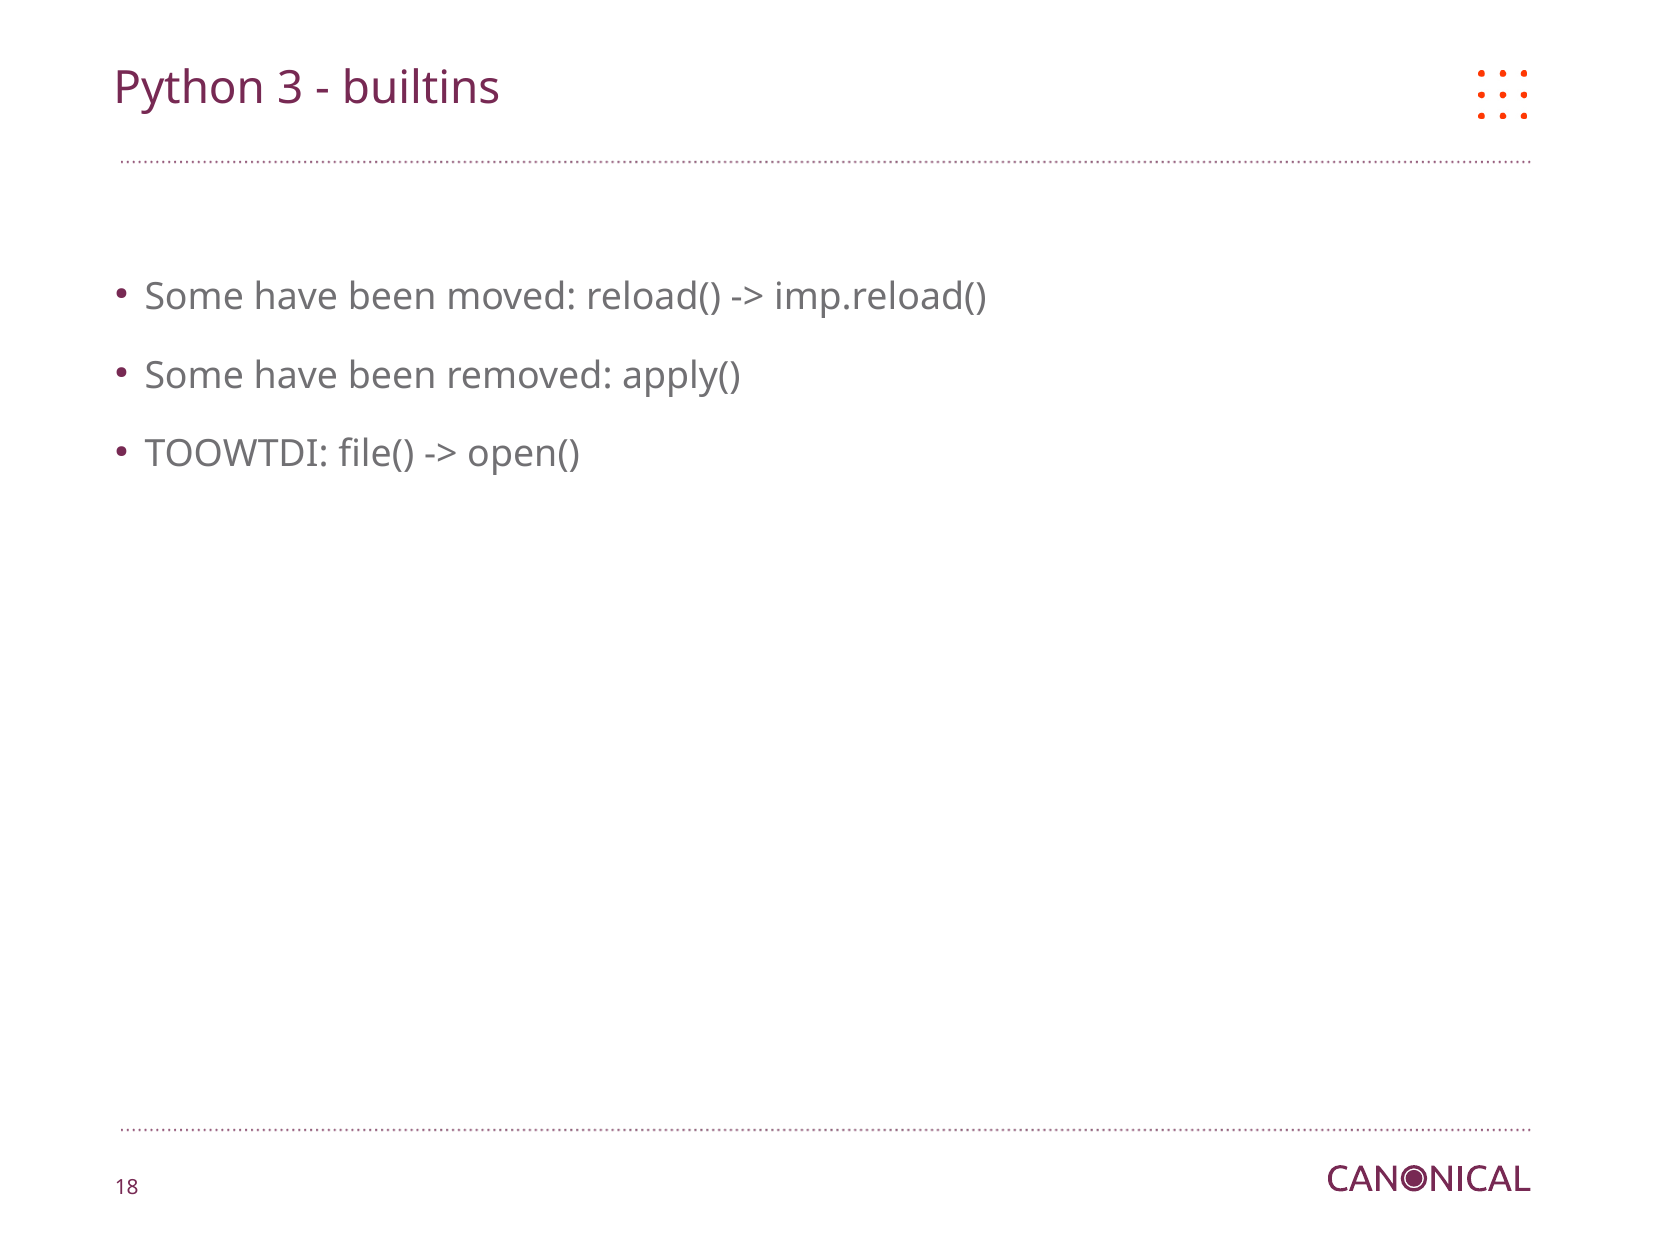

# Python 3 - builtins
Some have been moved: reload() -> imp.reload()
Some have been removed: apply()
TOOWTDI: file() -> open()